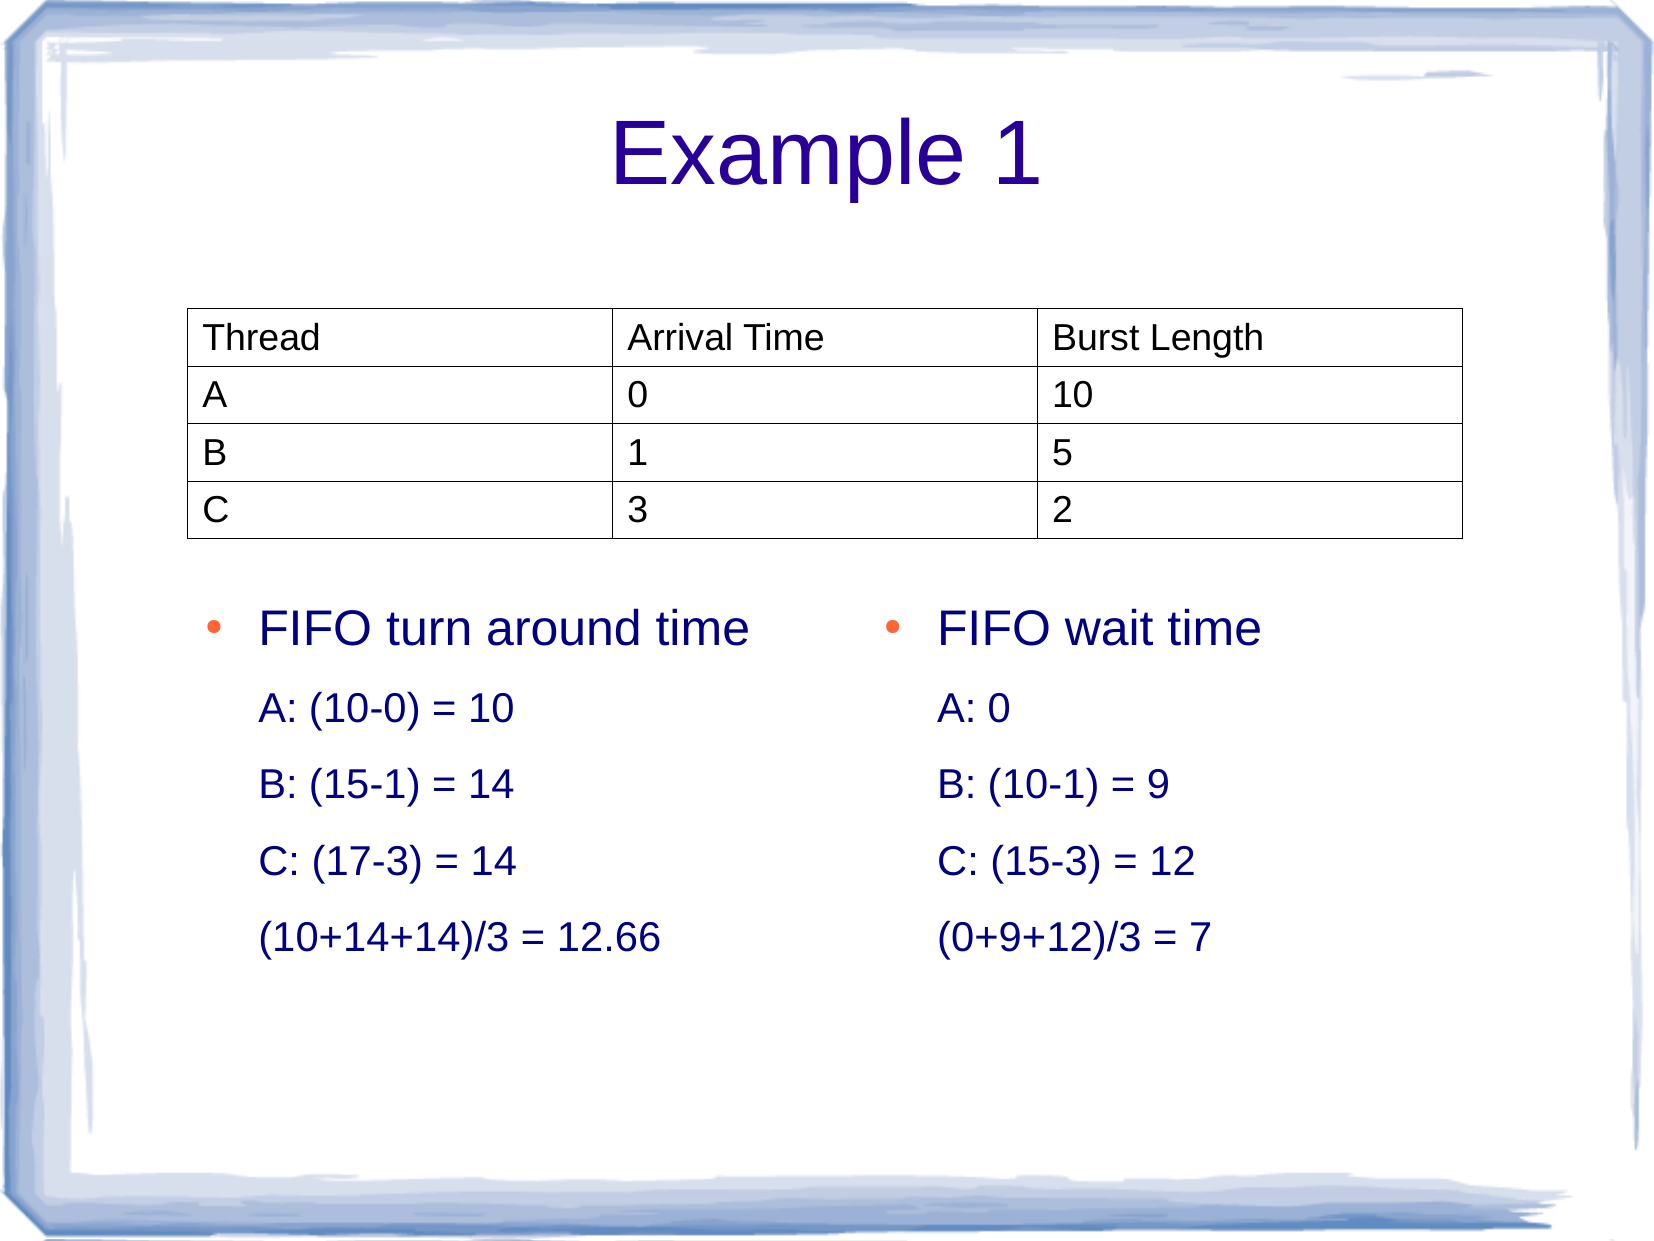

# Example 1
| Thread | Arrival Time | Burst Length |
| --- | --- | --- |
| A | 0 | 10 |
| B | 1 | 5 |
| C | 3 | 2 |
FIFO turn around time
A: (10-0) = 10
B: (15-1) = 14
C: (17-3) = 14
(10+14+14)/3 = 12.66
FIFO wait time
A: 0
B: (10-1) = 9
C: (15-3) = 12
(0+9+12)/3 = 7